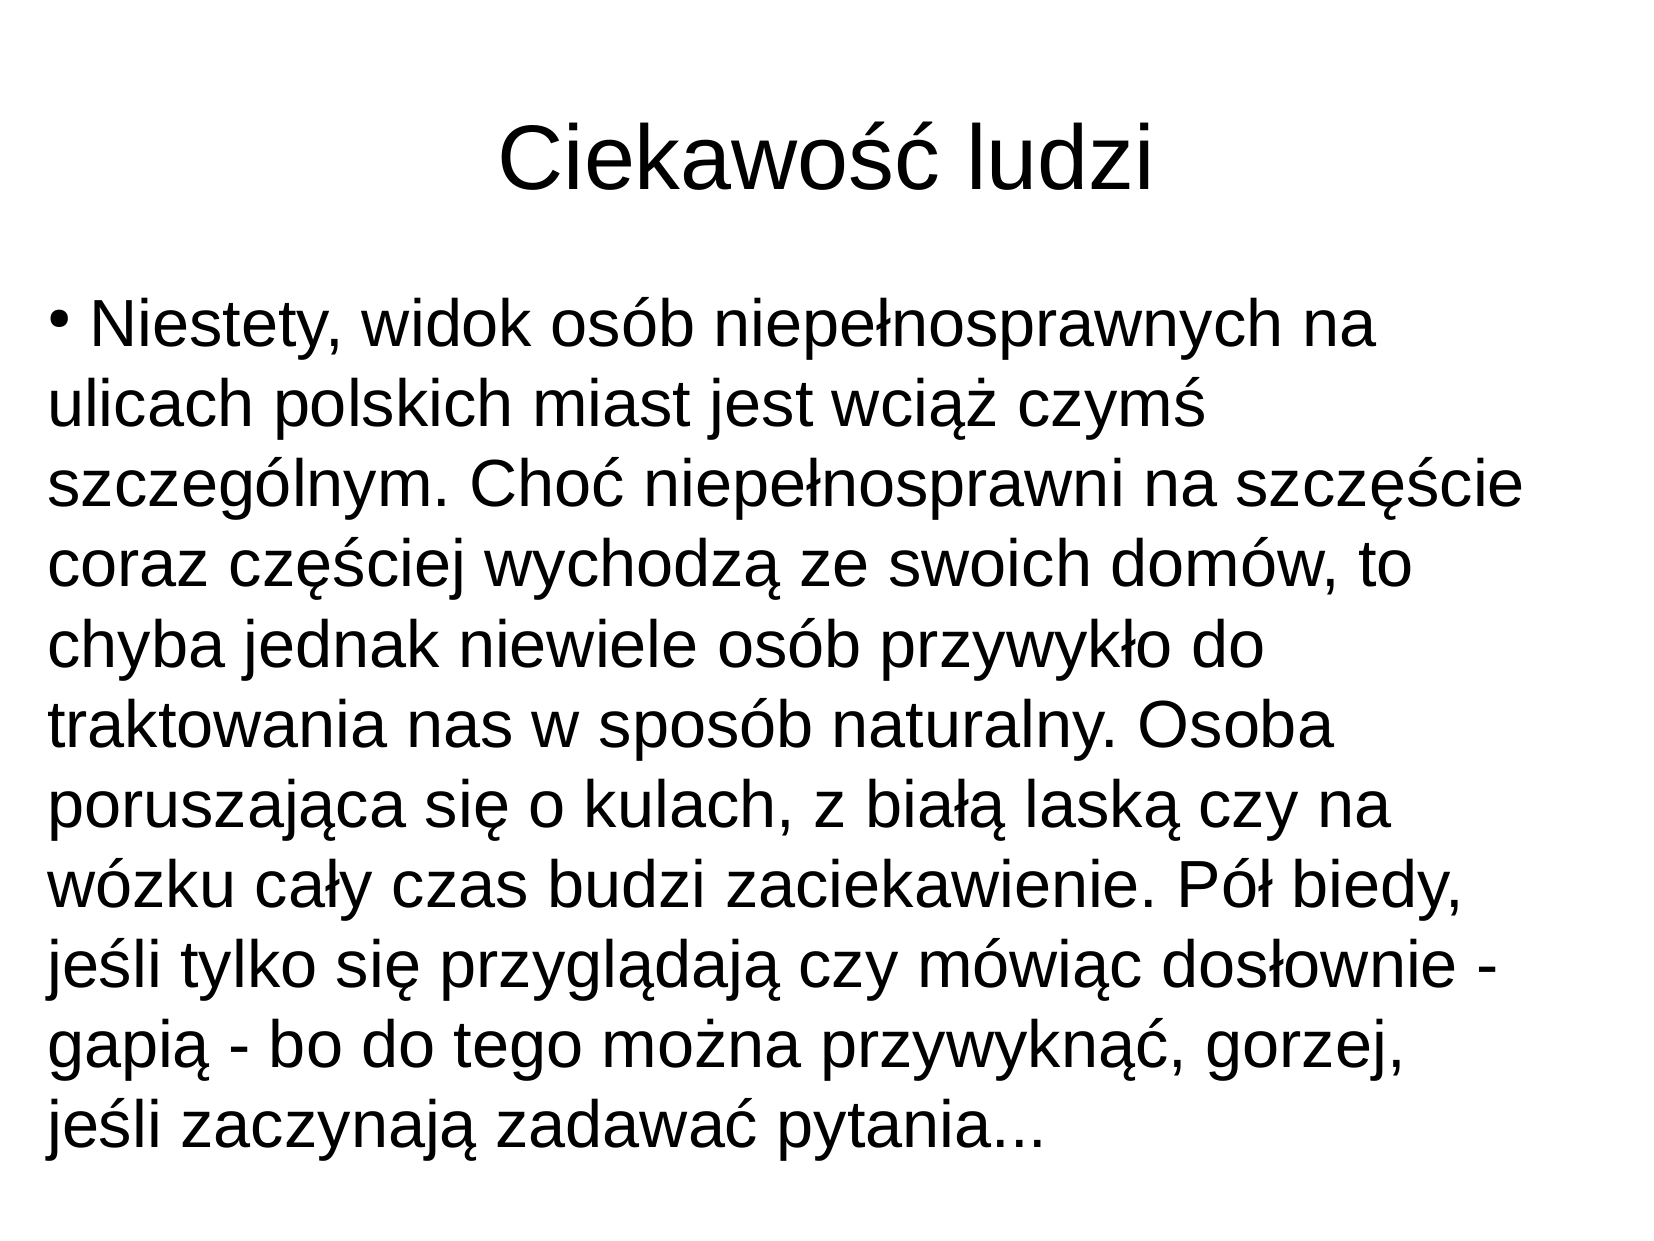

# Ciekawość ludzi
 Niestety, widok osób niepełnosprawnych na ulicach polskich miast jest wciąż czymś szczególnym. Choć niepełnosprawni na szczęście coraz częściej wychodzą ze swoich domów, to chyba jednak niewiele osób przywykło do traktowania nas w sposób naturalny. Osoba poruszająca się o kulach, z białą laską czy na wózku cały czas budzi zaciekawienie. Pół biedy, jeśli tylko się przyglądają czy mówiąc dosłownie - gapią - bo do tego można przywyknąć, gorzej, jeśli zaczynają zadawać pytania...